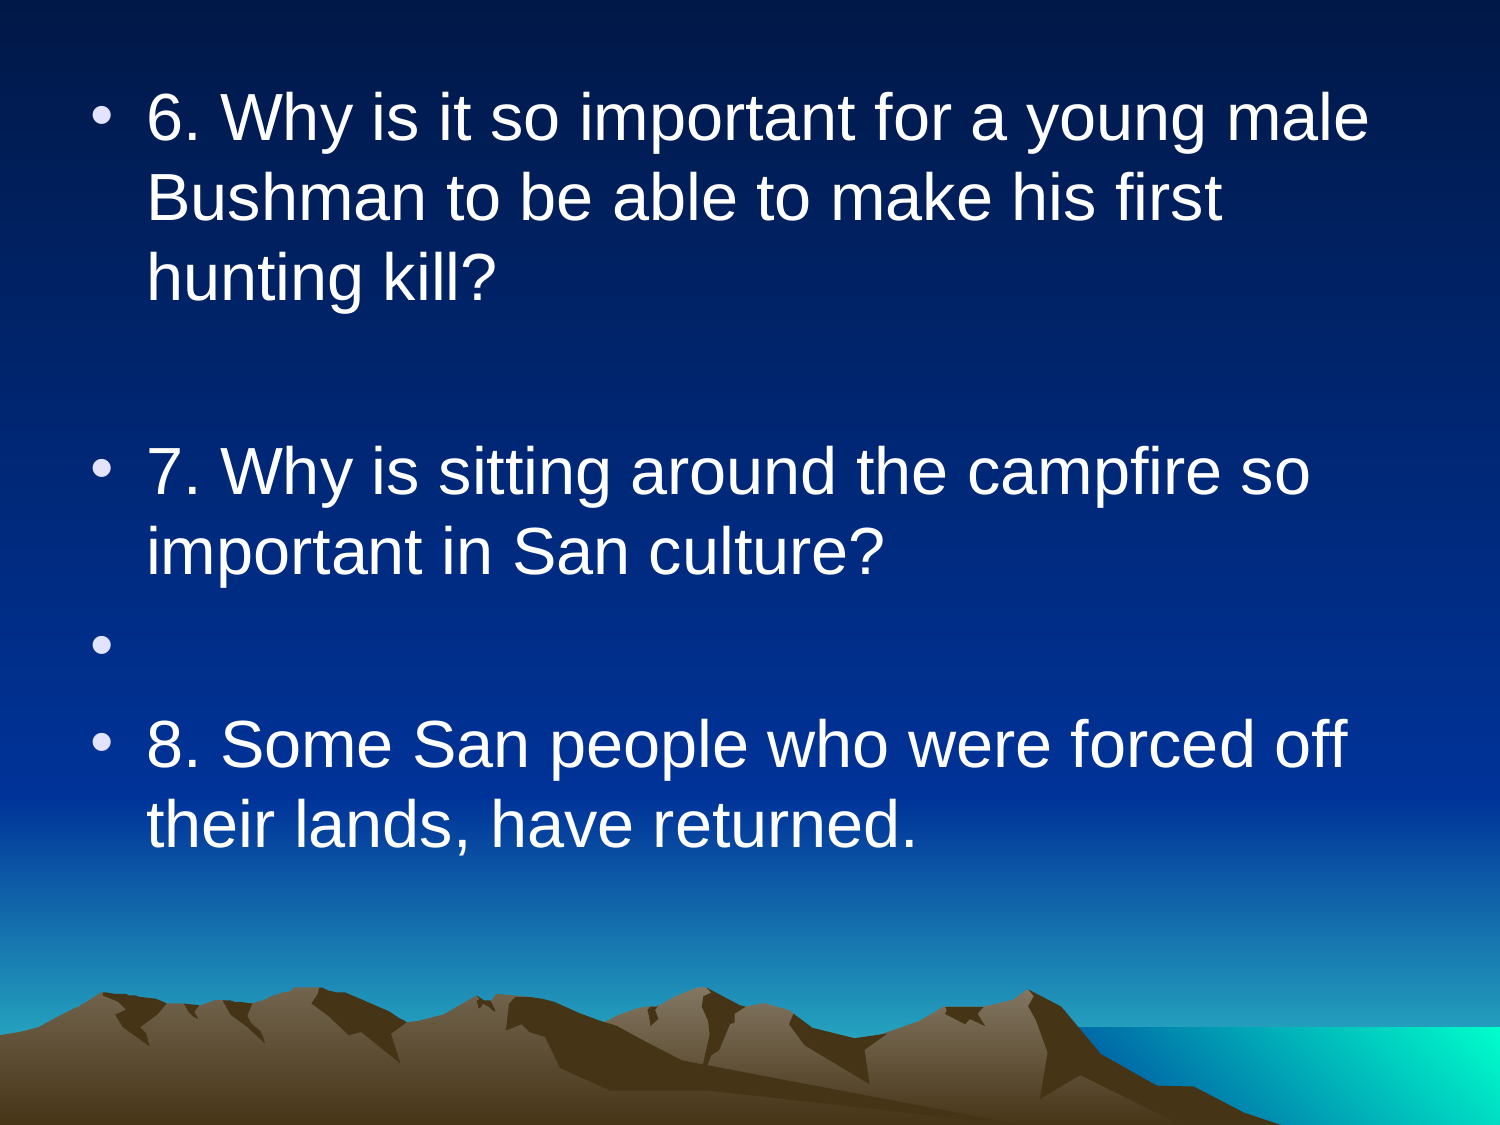

# 6. Why is it so important for a young male Bushman to be able to make his first hunting kill?
7. Why is sitting around the campfire so important in San culture?
8. Some San people who were forced off their lands, have returned.